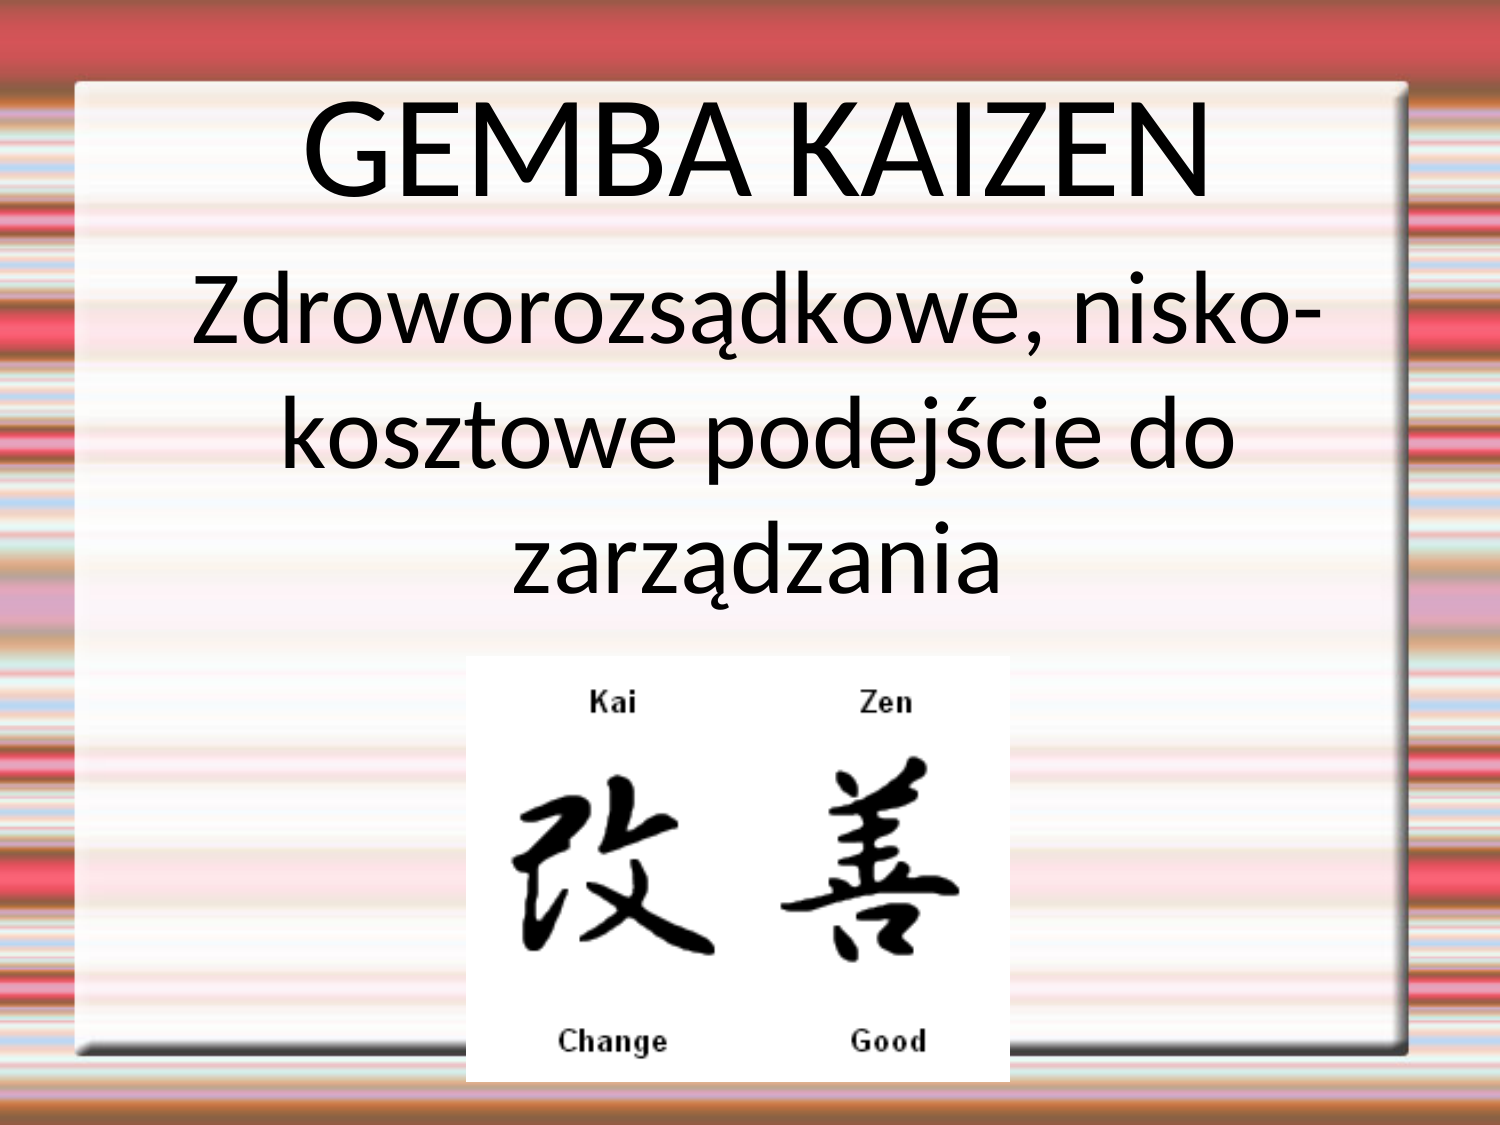

# GEMBA KAIZEN
Zdroworozsądkowe, nisko-kosztowe podejście do zarządzania